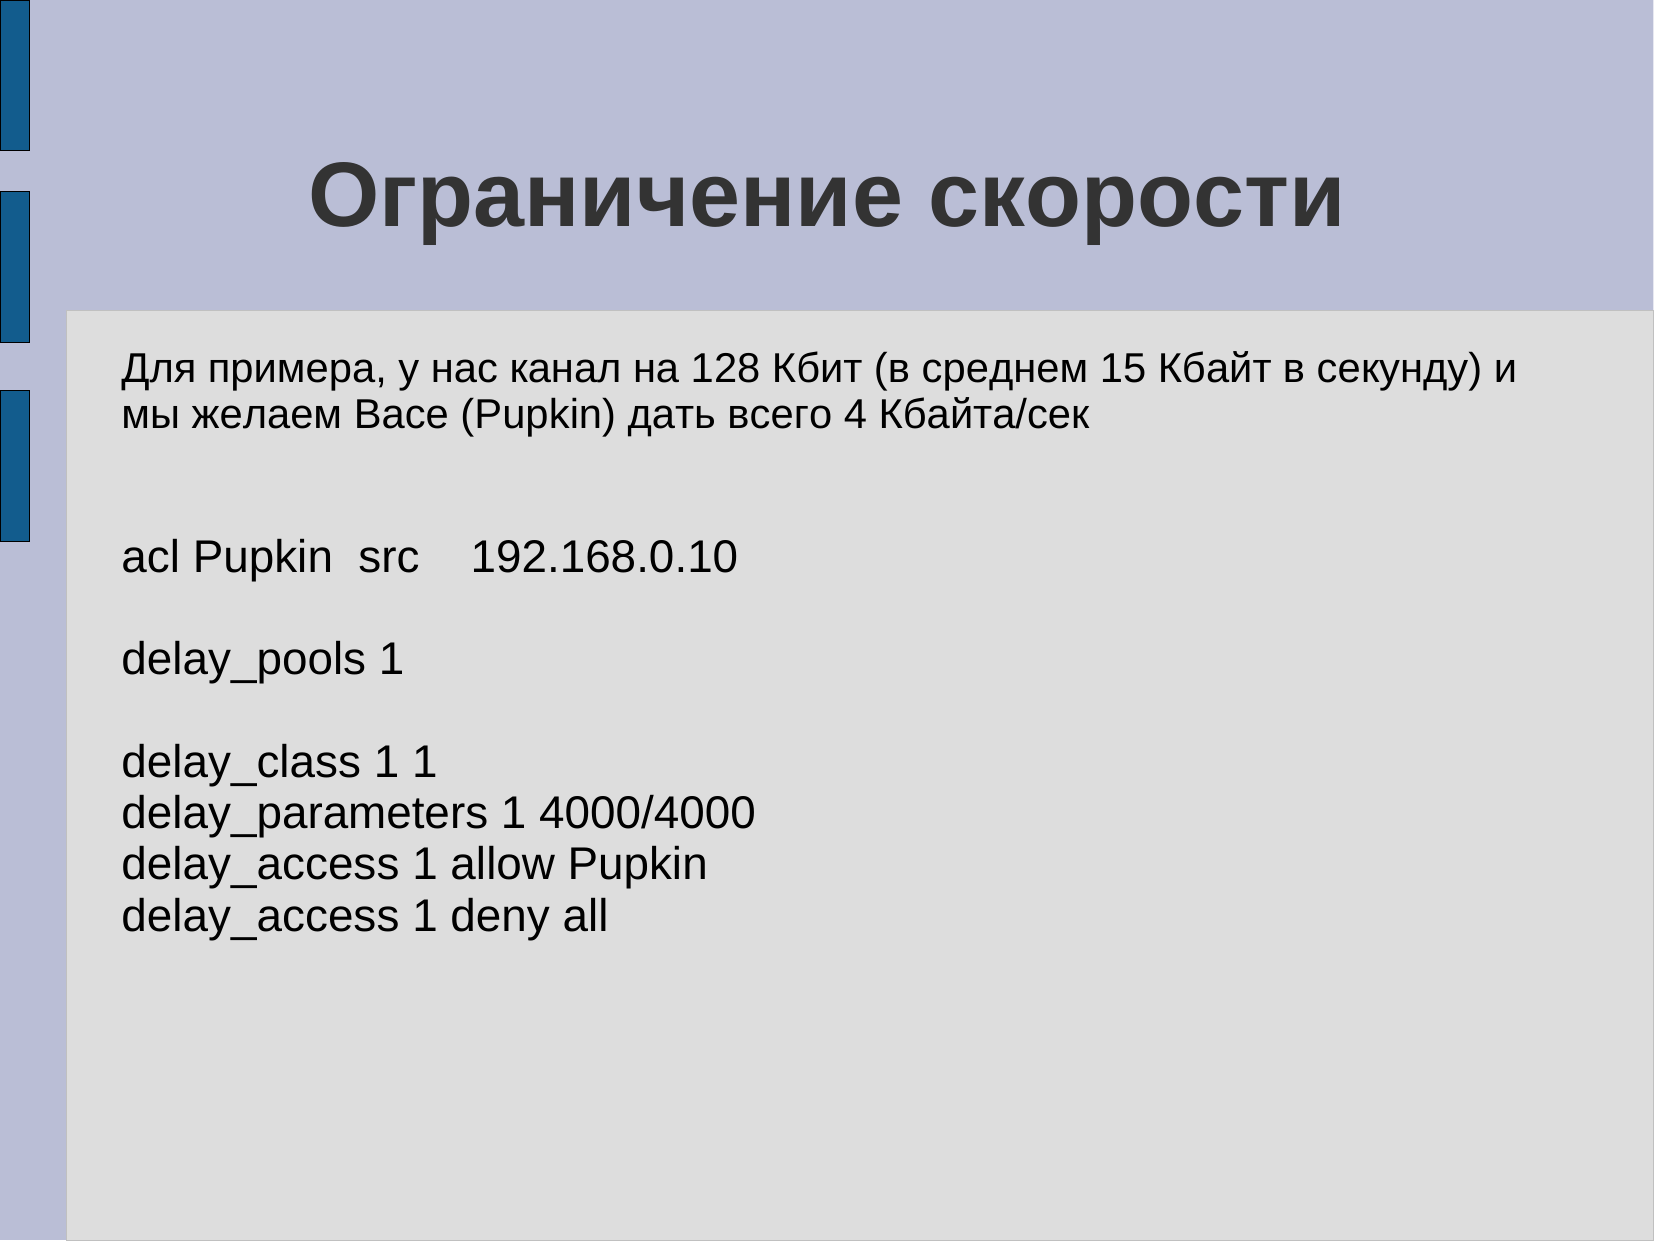

# Ограничение скорости
Для примера, у нас канал на 128 Кбит (в среднем 15 Кбайт в секунду) и мы желаем Васе (Pupkin) дать всего 4 Кбайта/сек
acl Pupkin src 192.168.0.10
delay_pools 1
delay_class 1 1
delay_parameters 1 4000/4000
delay_access 1 allow Pupkin
delay_access 1 deny all